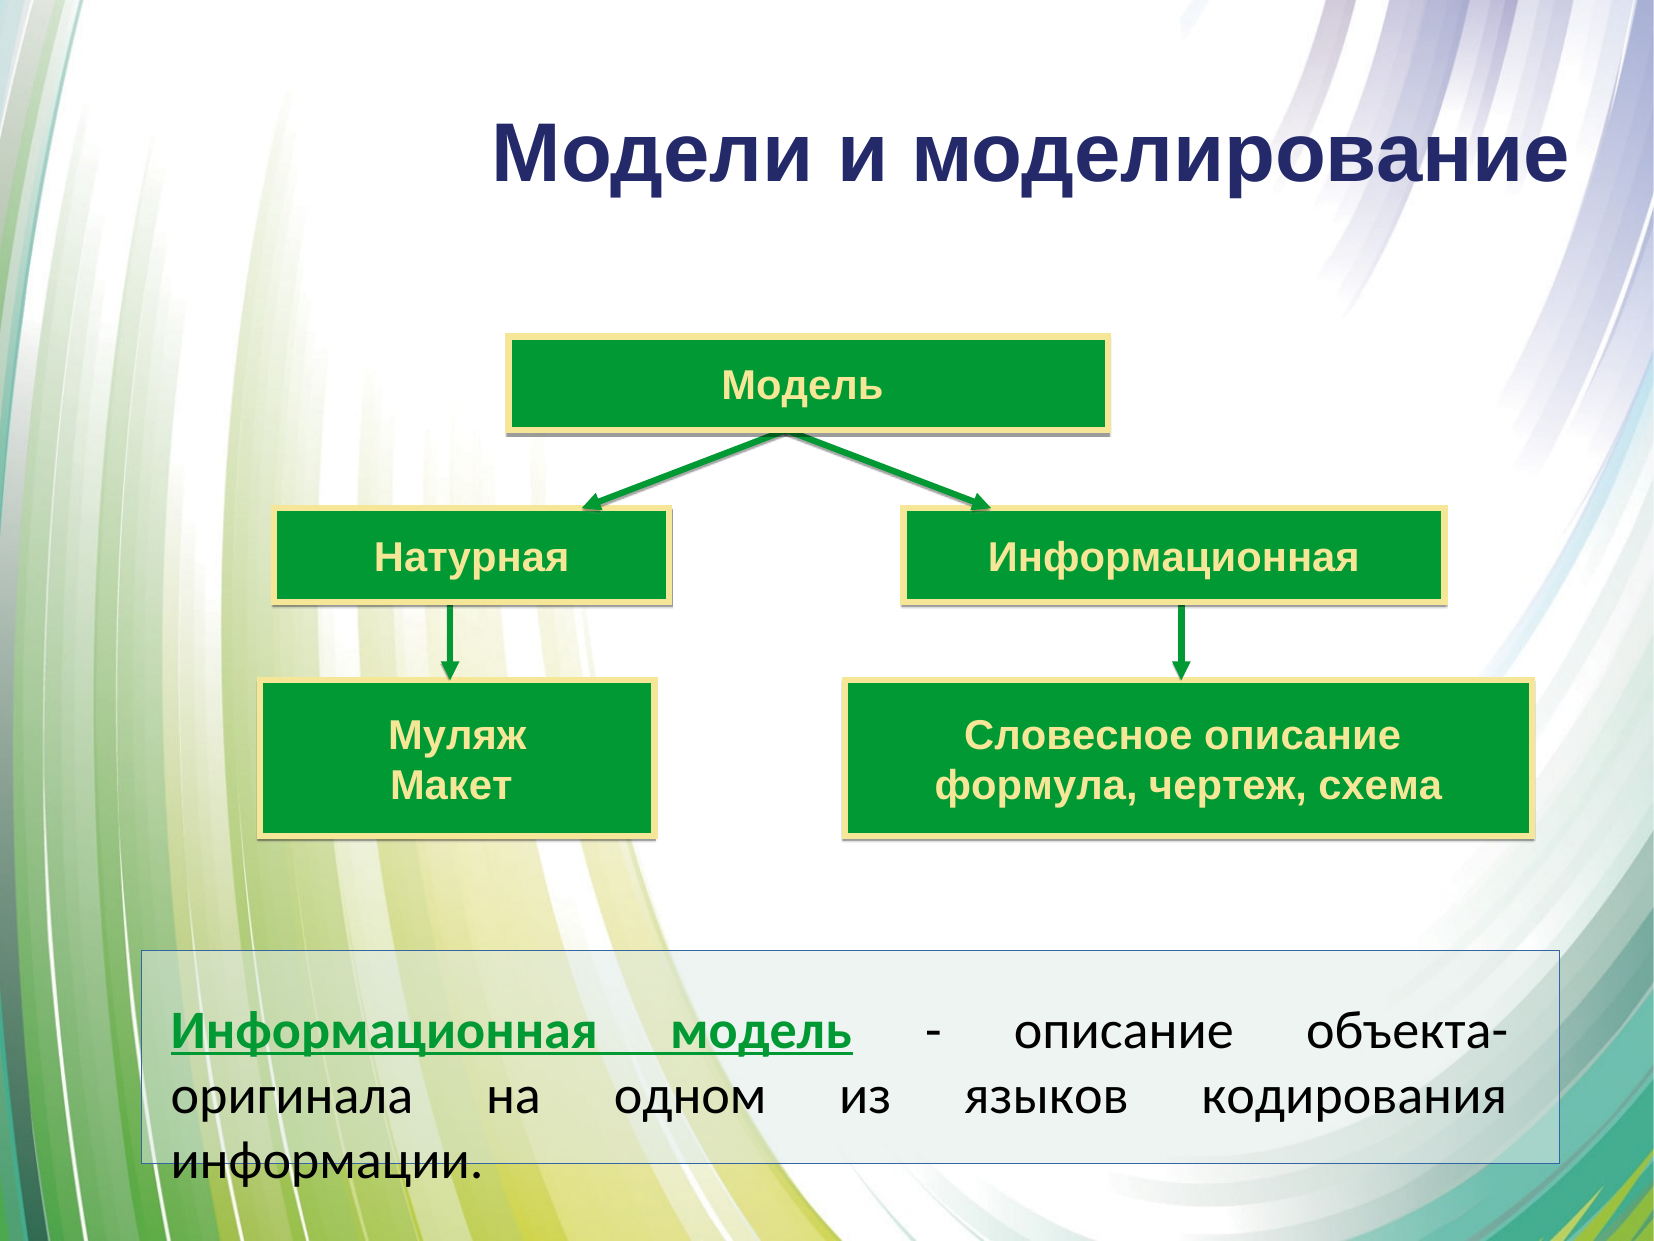

# Модели и моделирование
Модель
Натурная
Информационная
Муляж
Макет
Словесное описание
формула, чертеж, схема
Информационная модель - описание объекта-оригинала на одном из языков кодирования информации.